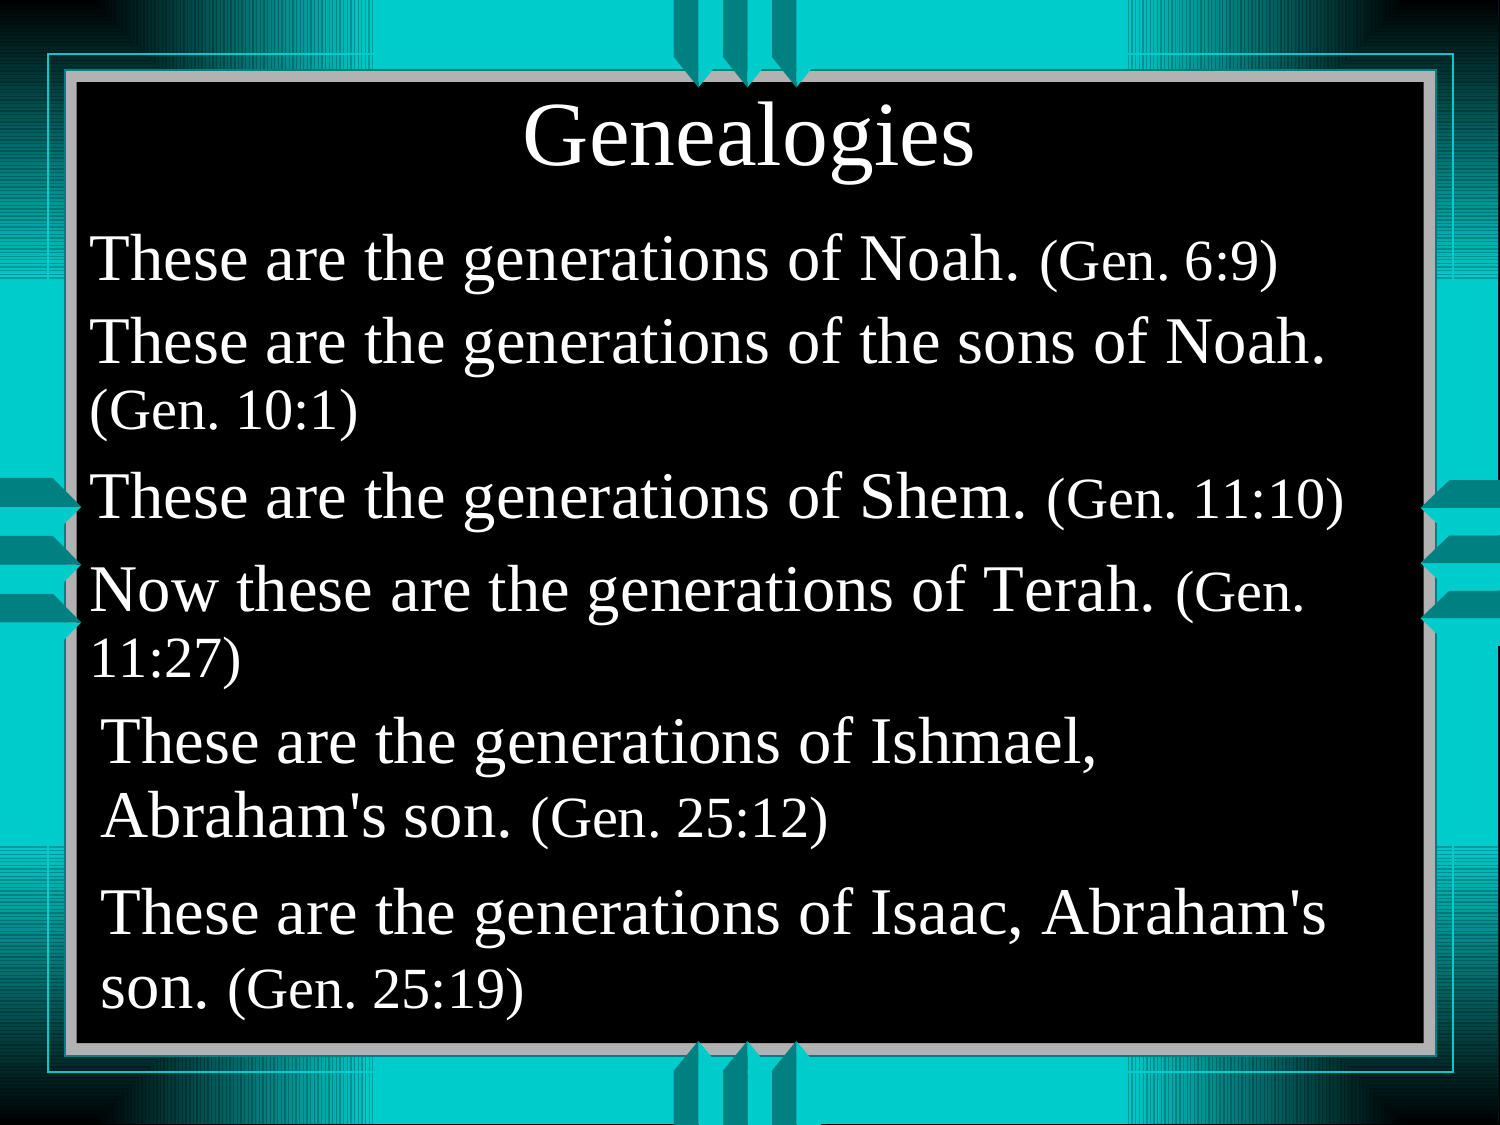

# Genealogies
These are the generations of Noah. (Gen. 6:9)
These are the generations of the sons of Noah. (Gen. 10:1)
These are the generations of Shem. (Gen. 11:10)
Now these are the generations of Terah. (Gen. 11:27)
These are the generations of Ishmael, Abraham's son. (Gen. 25:12)
These are the generations of Isaac, Abraham's son. (Gen. 25:19)